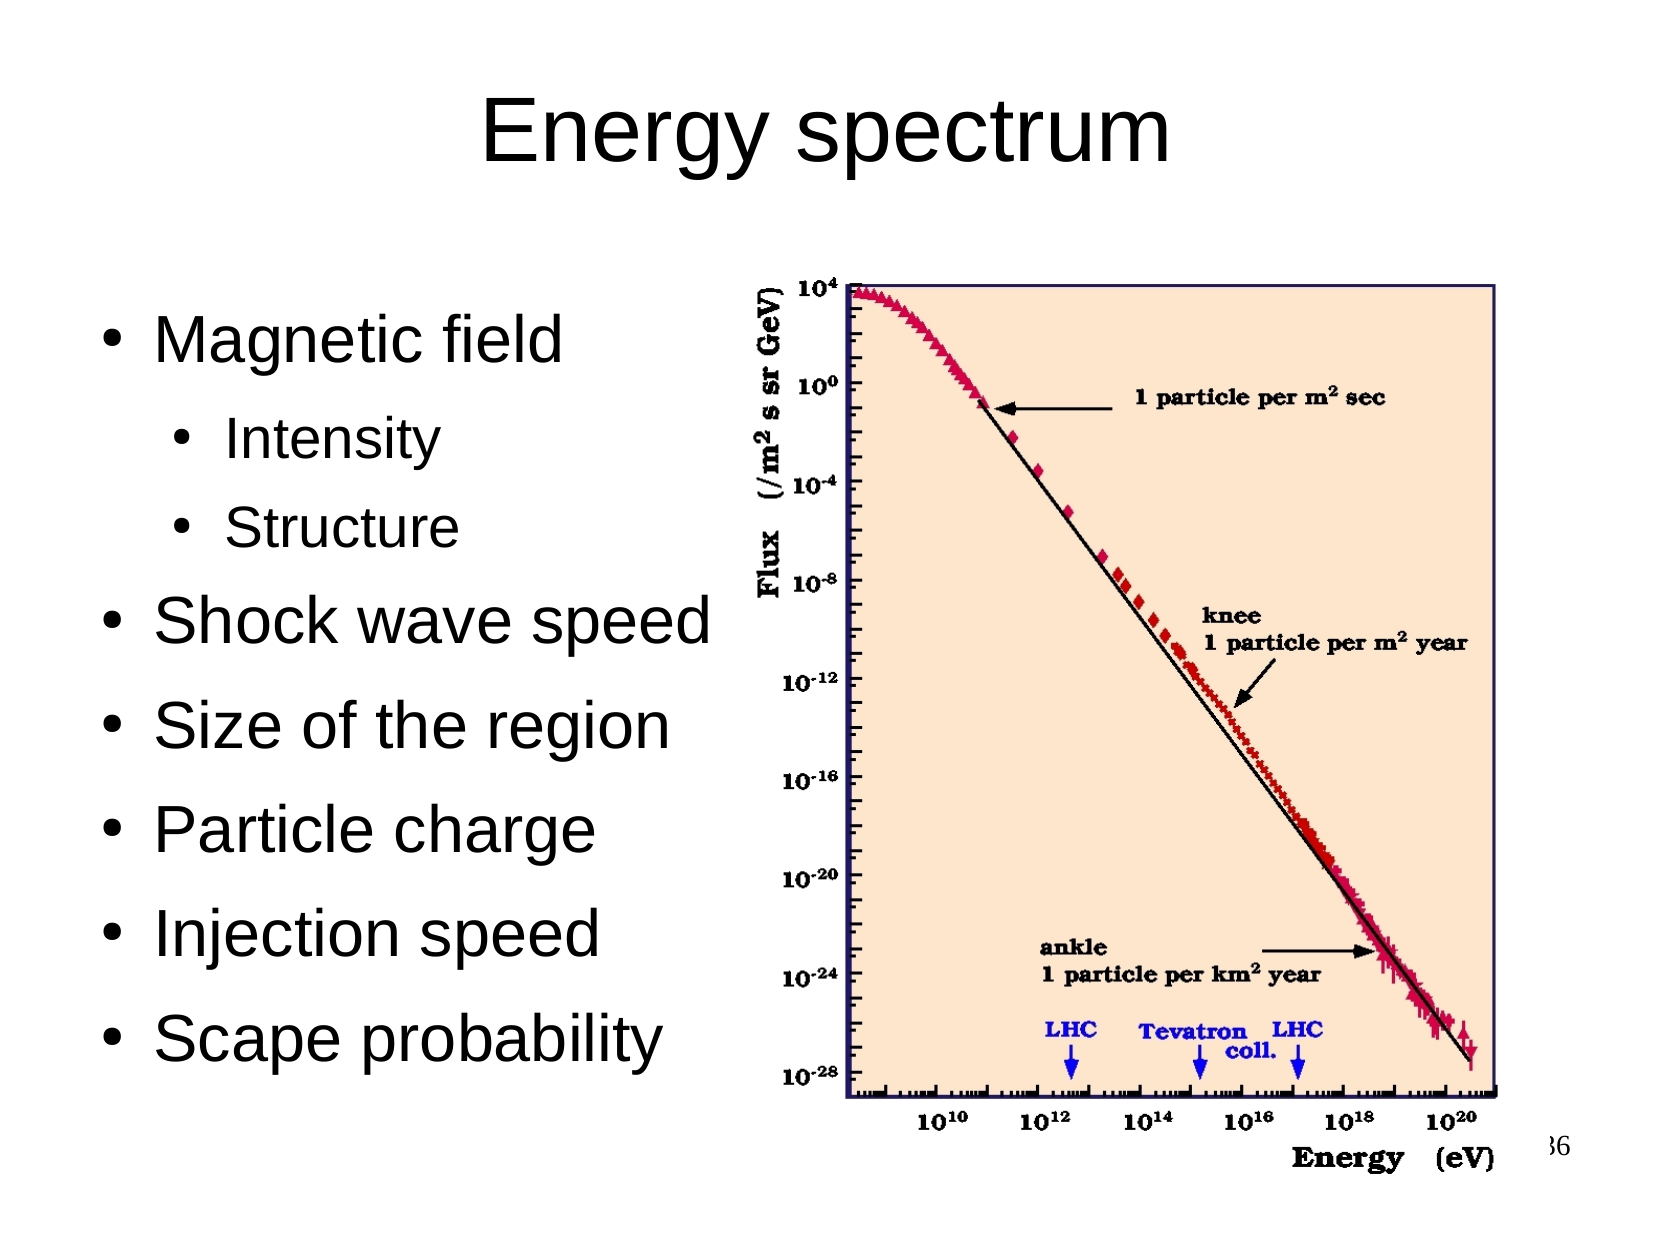

# Energy spectrum
Magnetic field
Intensity
Structure
Shock wave speed
Size of the region
Particle charge
Injection speed
Scape probability
36